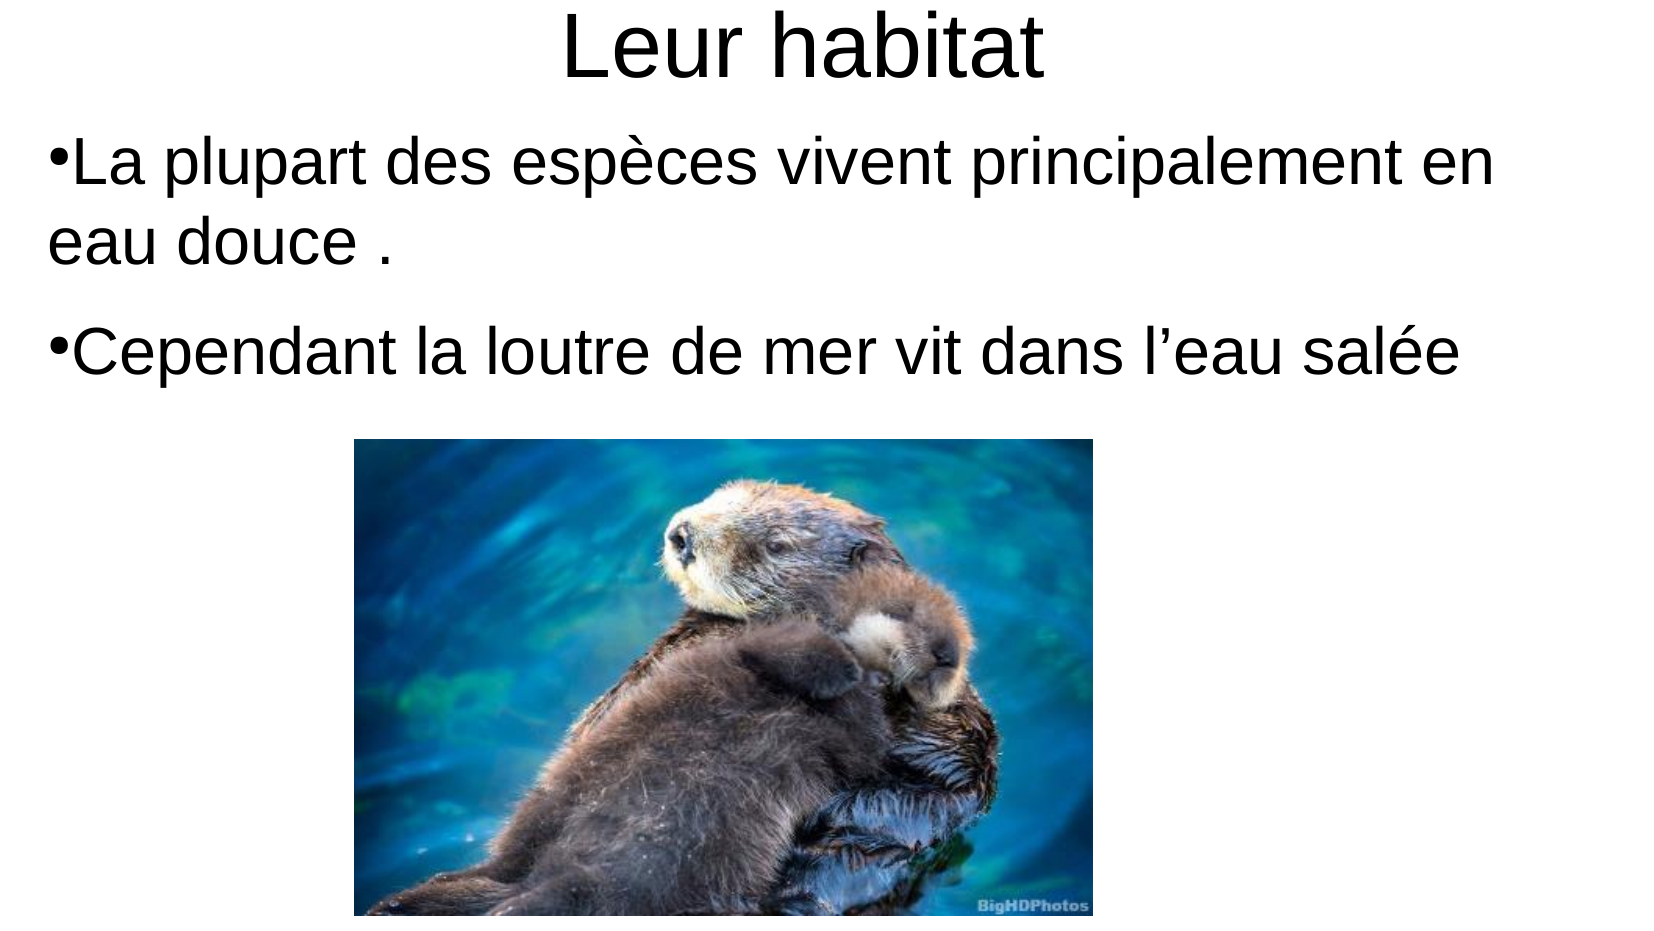

# Leur habitat
La plupart des espèces vivent principalement en eau douce .
Cependant la loutre de mer vit dans l’eau salée